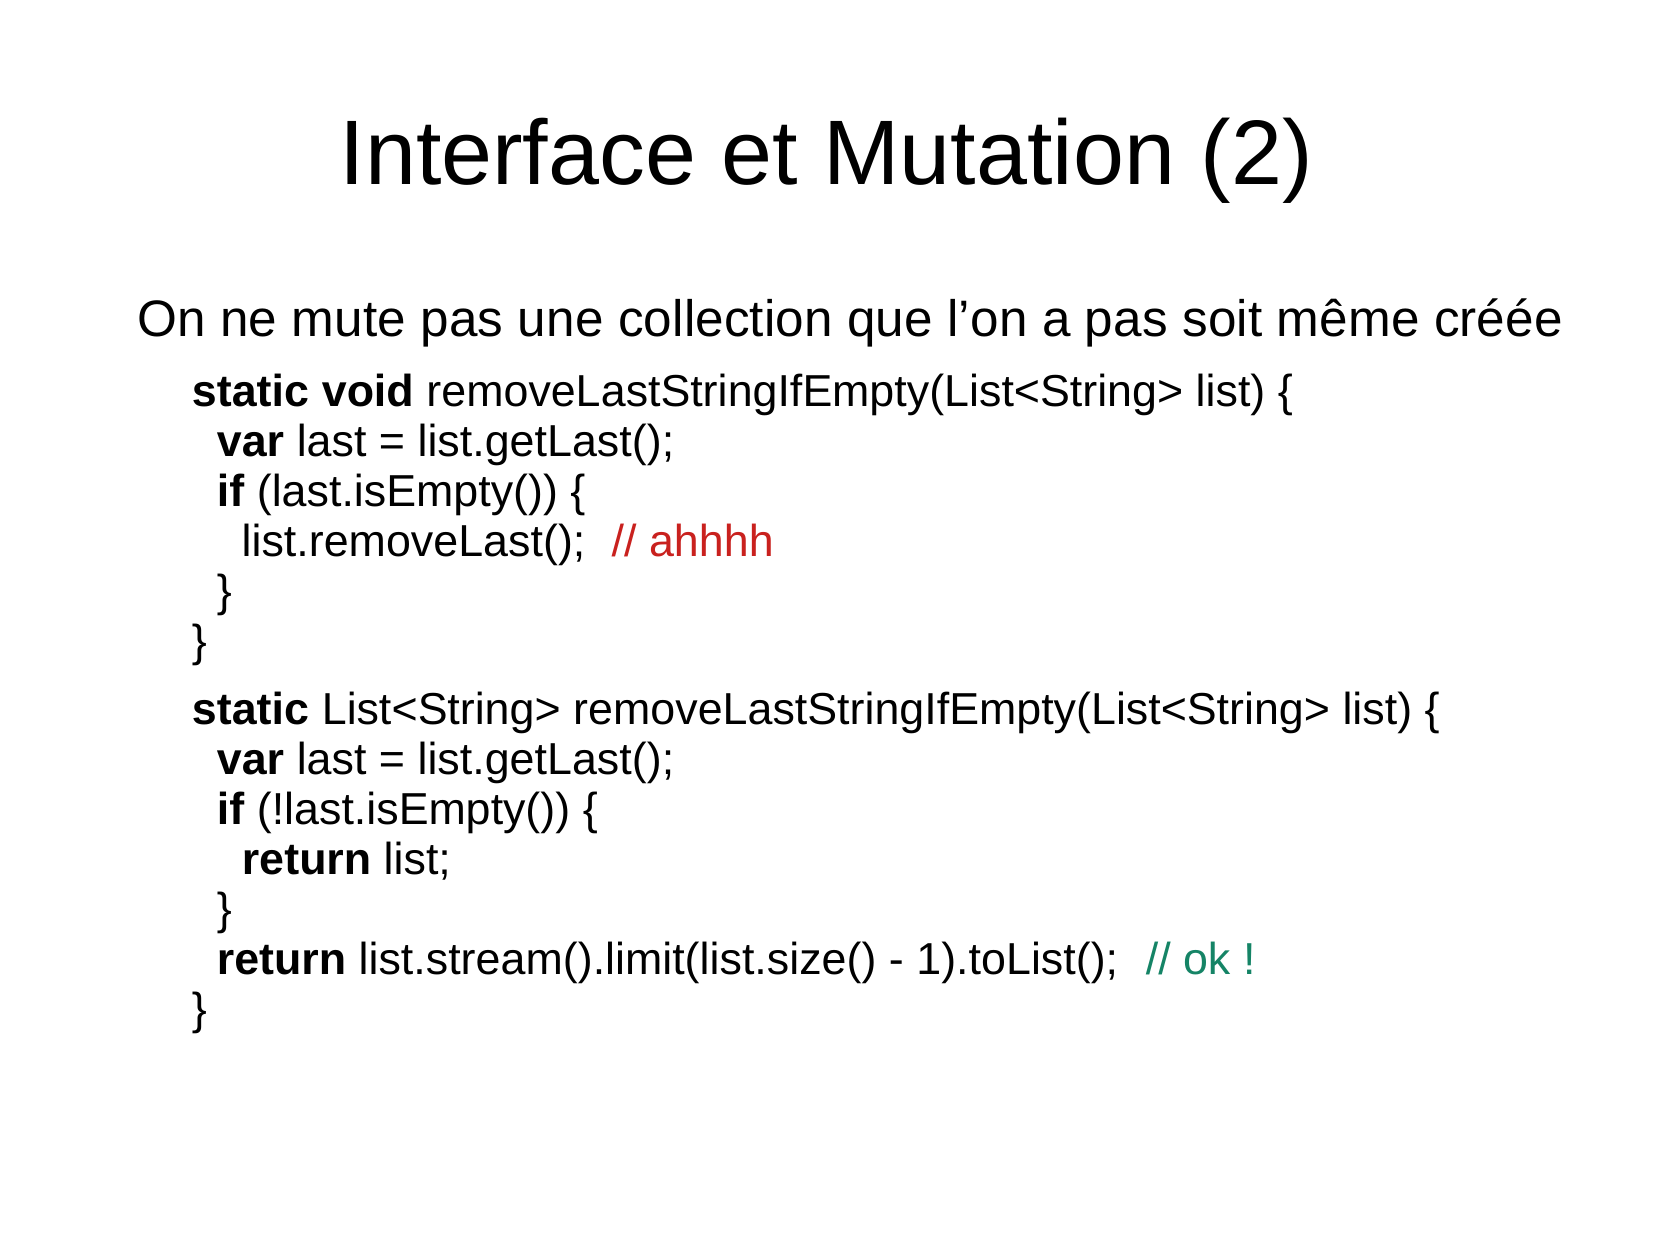

# Interface et Mutation (2)
On ne mute pas une collection que l’on a pas soit même créée
static void removeLastStringIfEmpty(List<String> list) {
 var last = list.getLast();
 if (last.isEmpty()) {
 list.removeLast(); // ahhhh
 }
}
static List<String> removeLastStringIfEmpty(List<String> list) {
 var last = list.getLast();
 if (!last.isEmpty()) {
 return list;
 }
 return list.stream().limit(list.size() - 1).toList(); // ok !
}